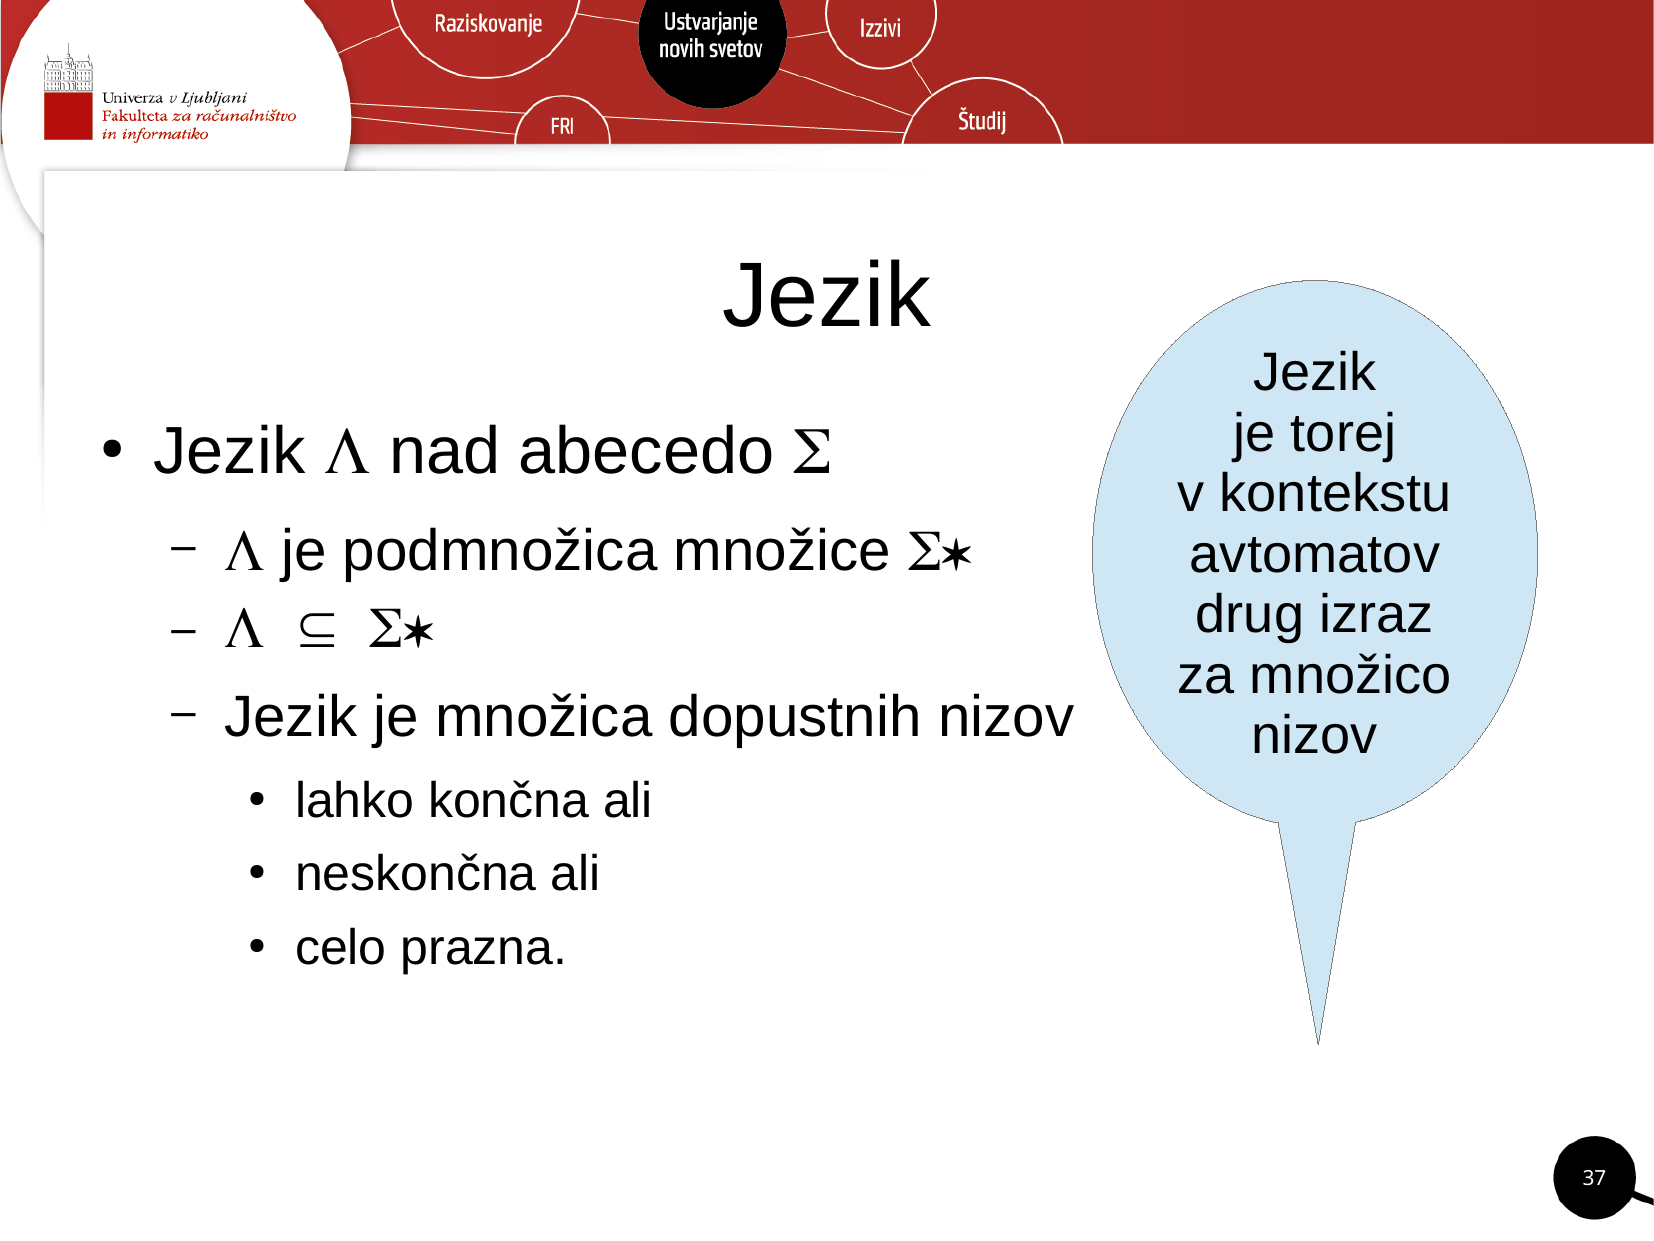

# Jezik
Jezik
je torej
v kontekstu
avtomatov
drug izraz
za množico
nizov
Jezik L nad abecedo Σ
L je podmnožica množice Σ*
L ⊆ Σ*
Jezik je množica dopustnih nizov
lahko končna ali
neskončna ali
celo prazna.